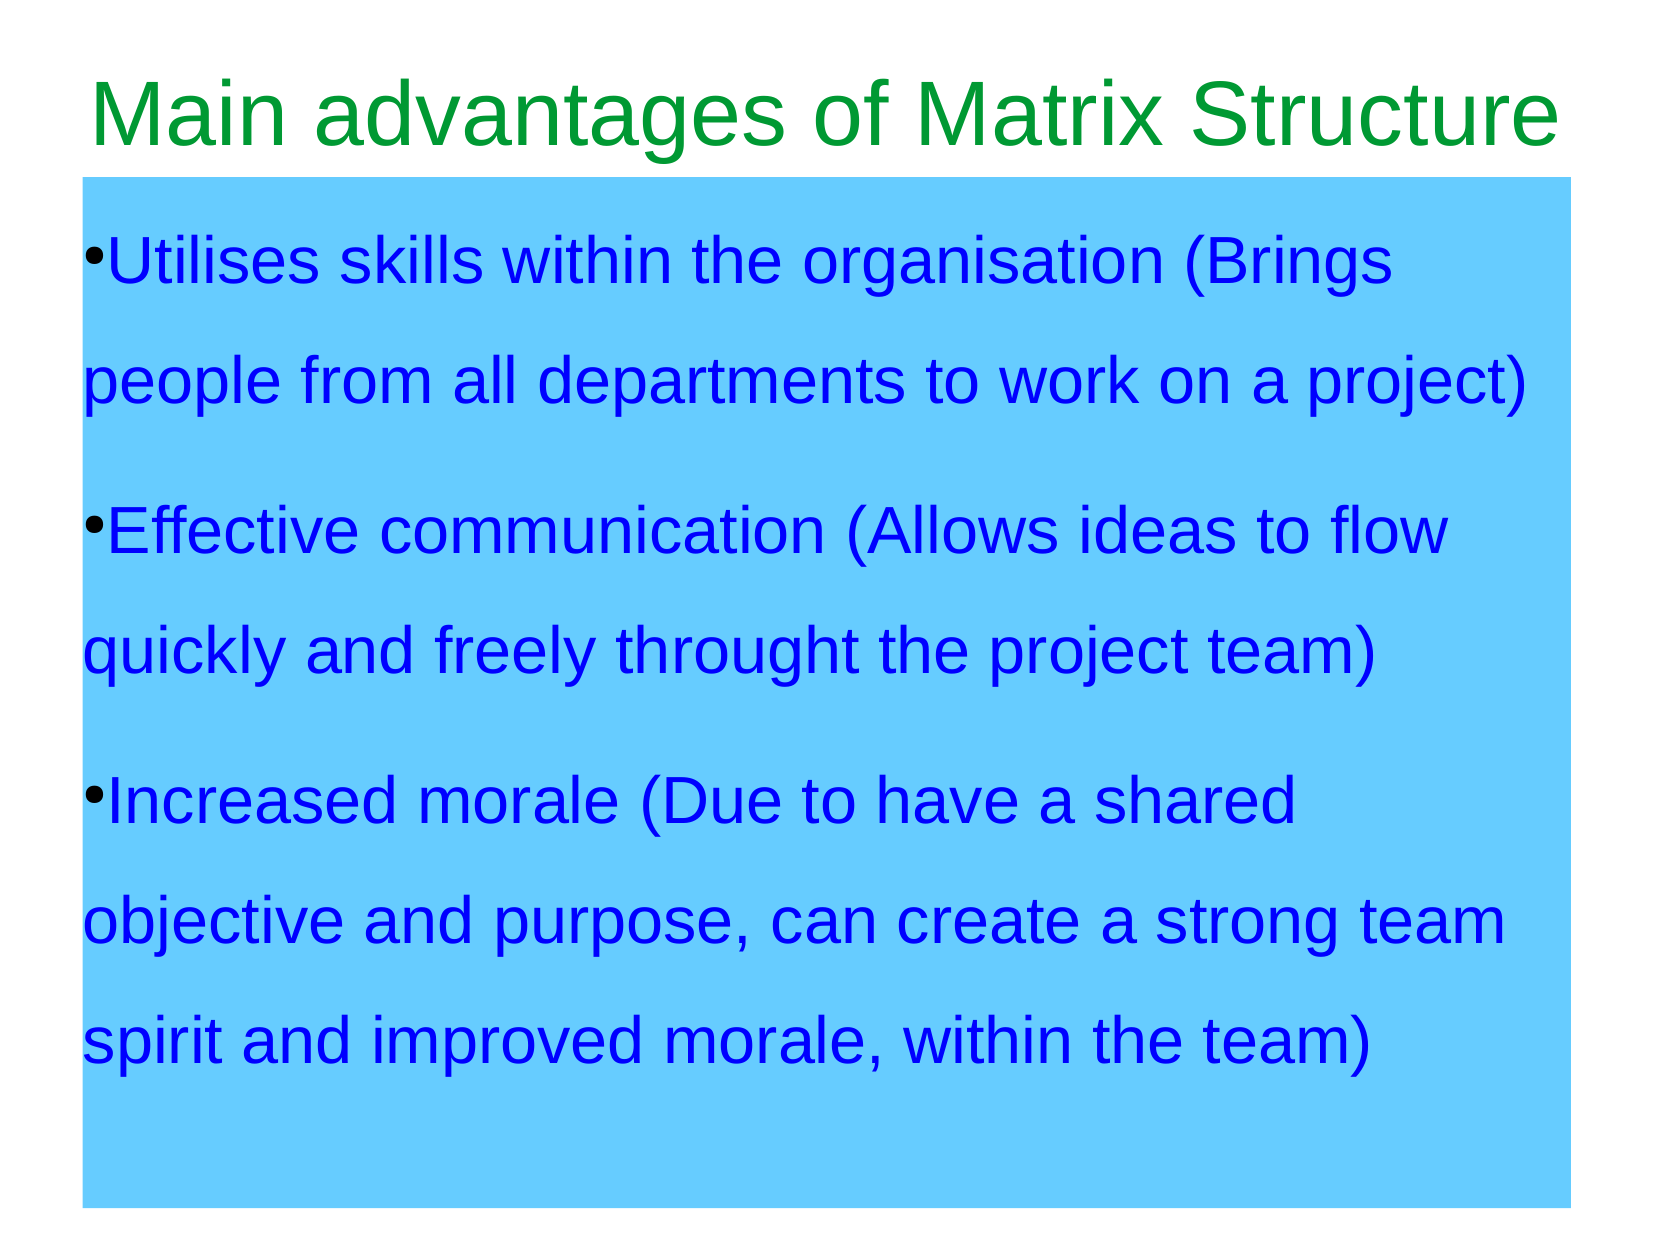

# Main advantages of Matrix Structure
Utilises skills within the organisation (Brings people from all departments to work on a project)
Effective communication (Allows ideas to flow quickly and freely throught the project team)
Increased morale (Due to have a shared objective and purpose, can create a strong team spirit and improved morale, within the team)